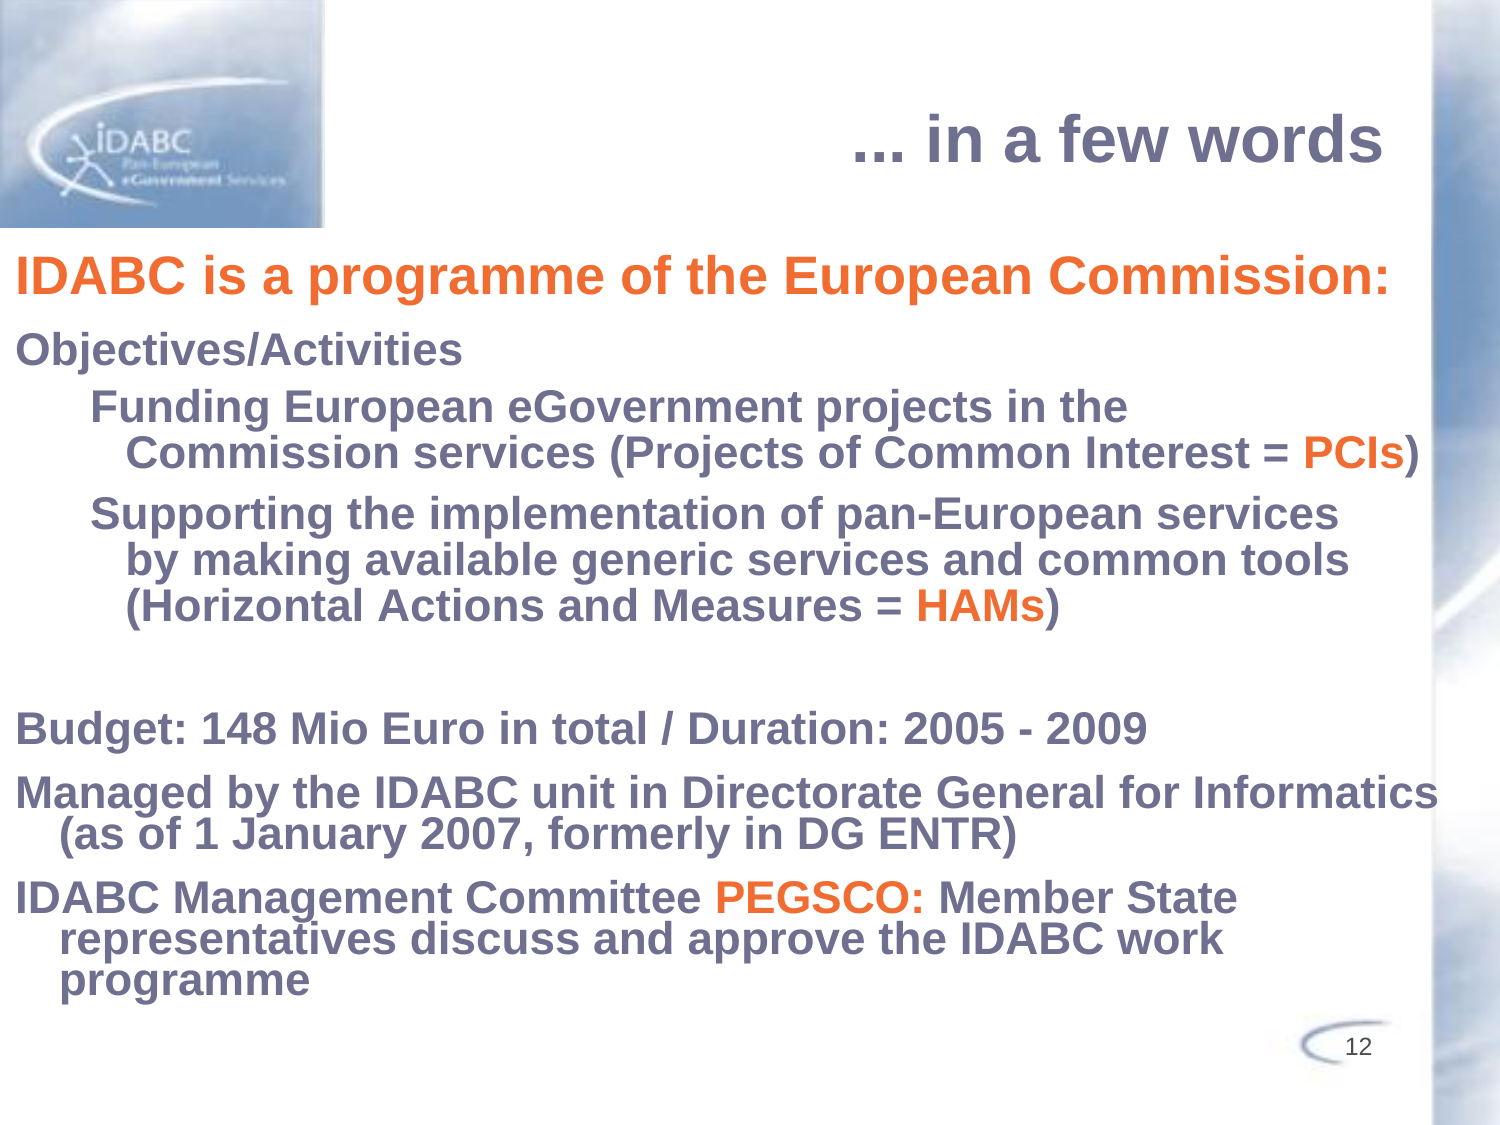

# ... in a few words
IDABC is a programme of the European Commission:
Objectives/Activities
Funding European eGovernment projects in the
Commission services (Projects of Common Interest = PCIs)
Supporting the implementation of pan-European services
by making available generic services and common tools
(Horizontal Actions and Measures = HAMs)
Budget: 148 Mio Euro in total / Duration: 2005 - 2009
Managed by the IDABC unit in Directorate General for Informatics (as of 1 January 2007, formerly in DG ENTR)
IDABC Management Committee PEGSCO: Member State representatives discuss and approve the IDABC work programme
12